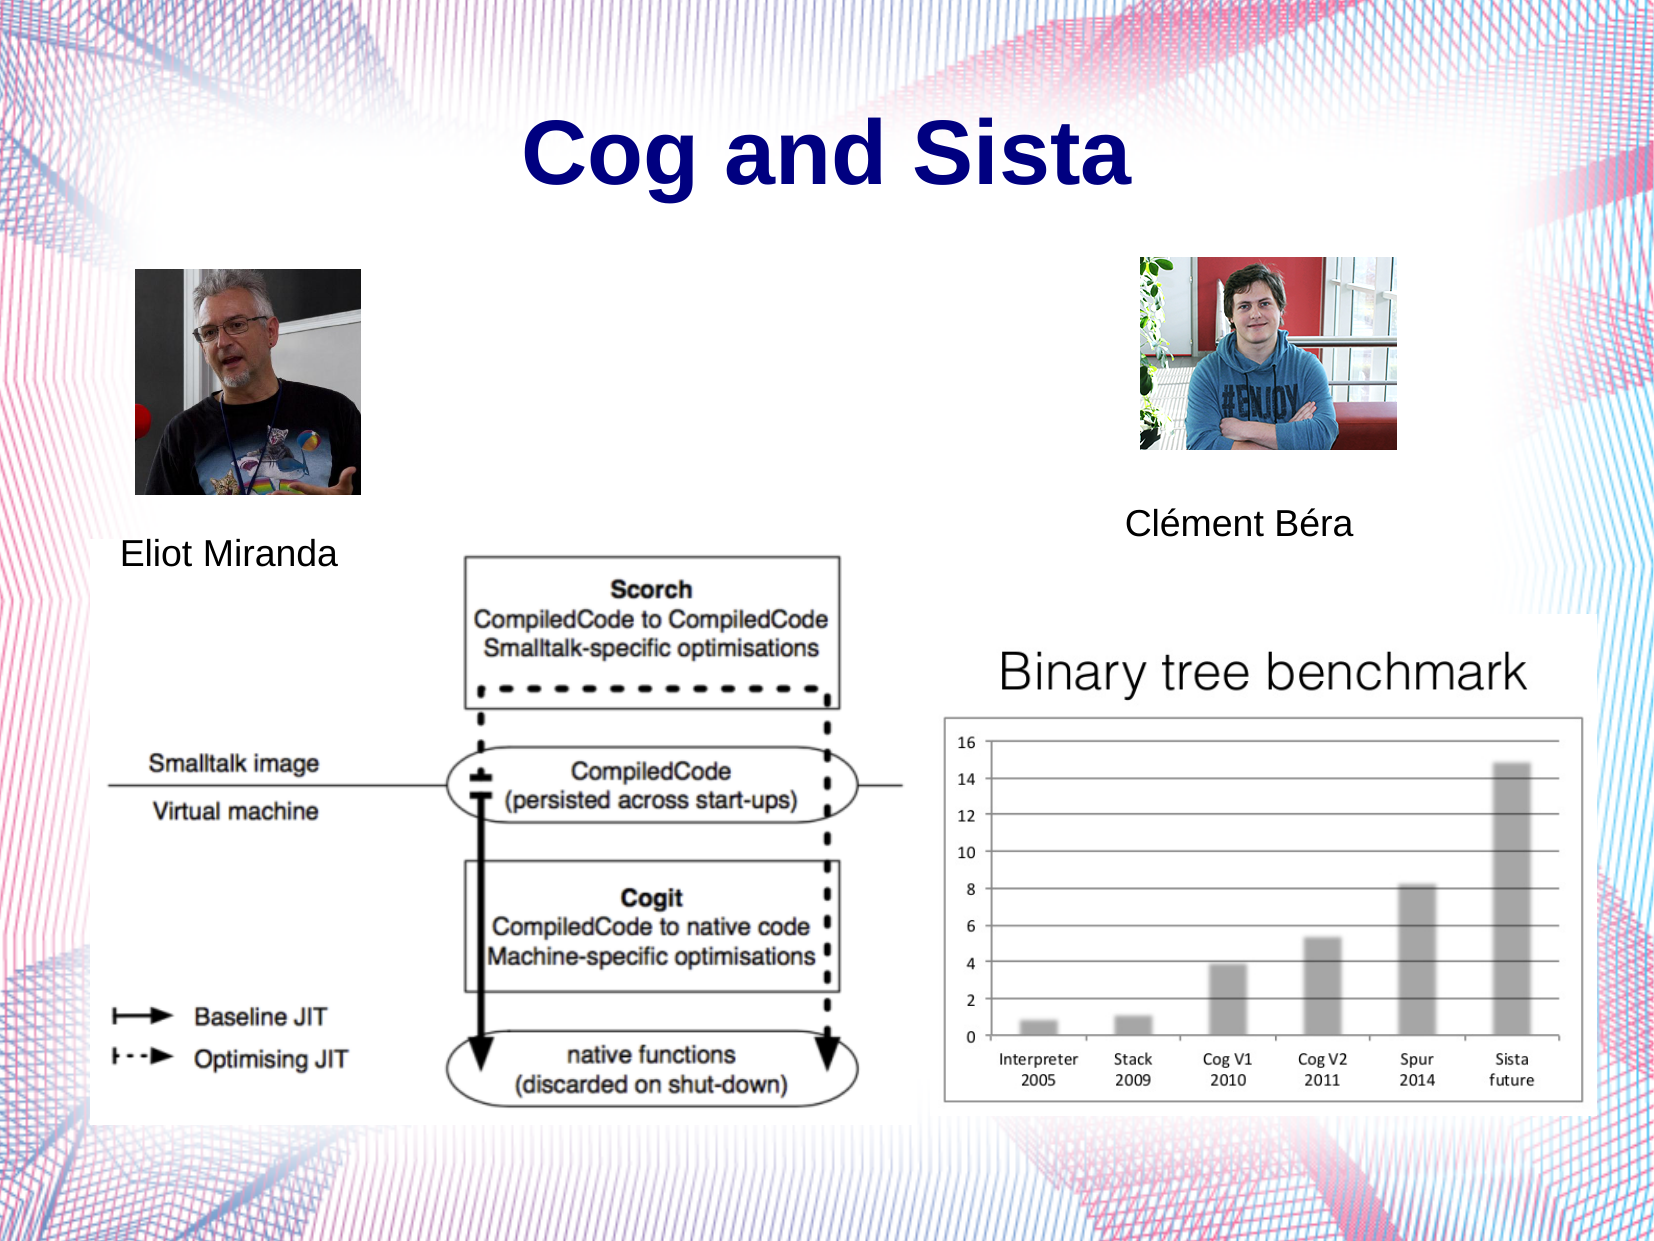

# Cog and Sista
Clément Béra
Eliot Miranda